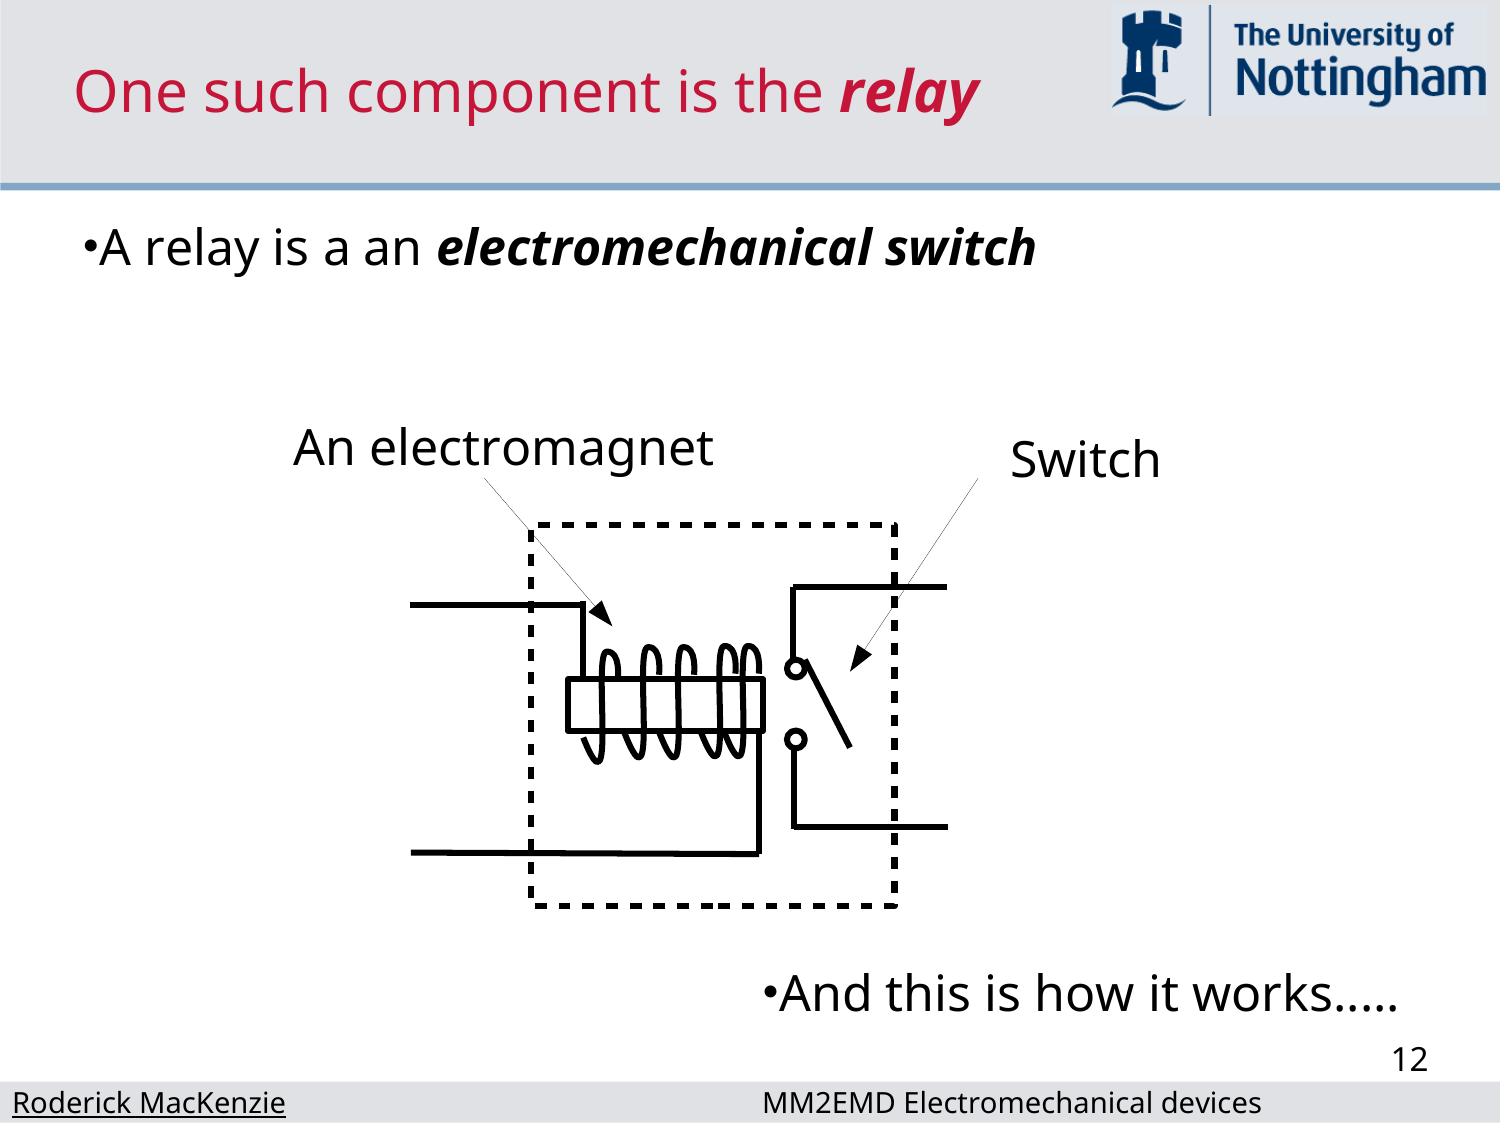

# One such component is the relay
A relay is a an electromechanical switch
An electromagnet
Switch
And this is how it works.....